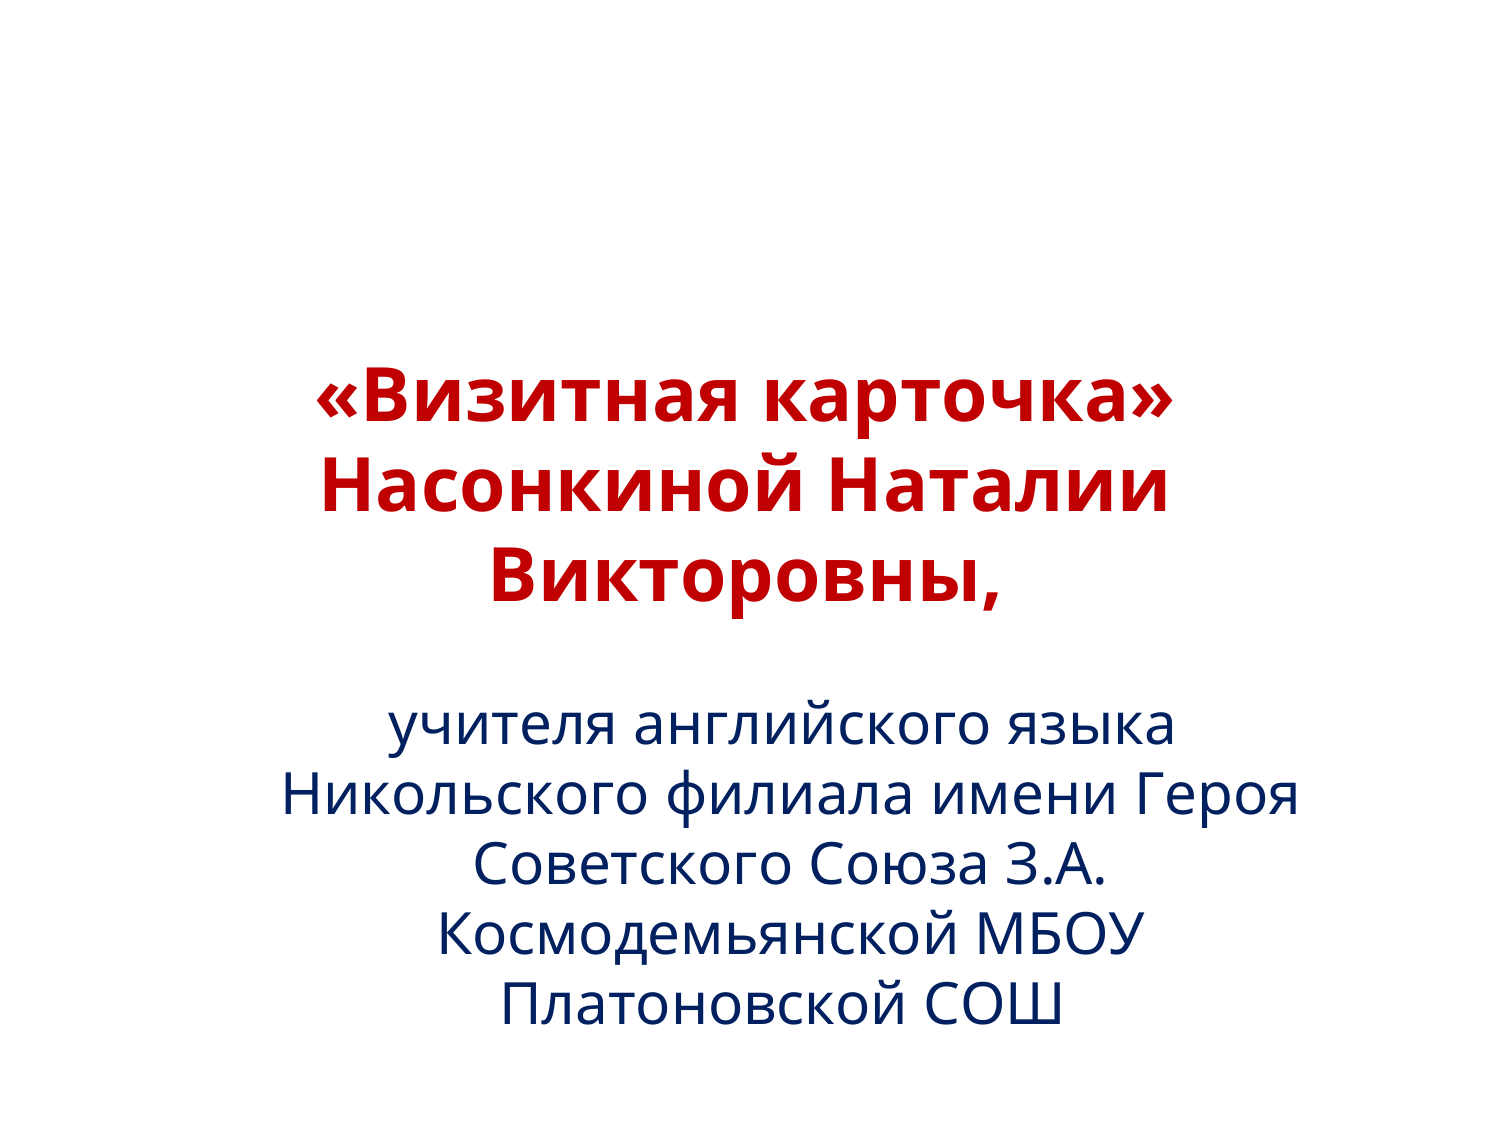

# «Визитная карточка» Насонкиной Наталии Викторовны,
учителя английского языка Никольского филиала имени Героя Советского Союза З.А. Космодемьянской МБОУ Платоновской СОШ